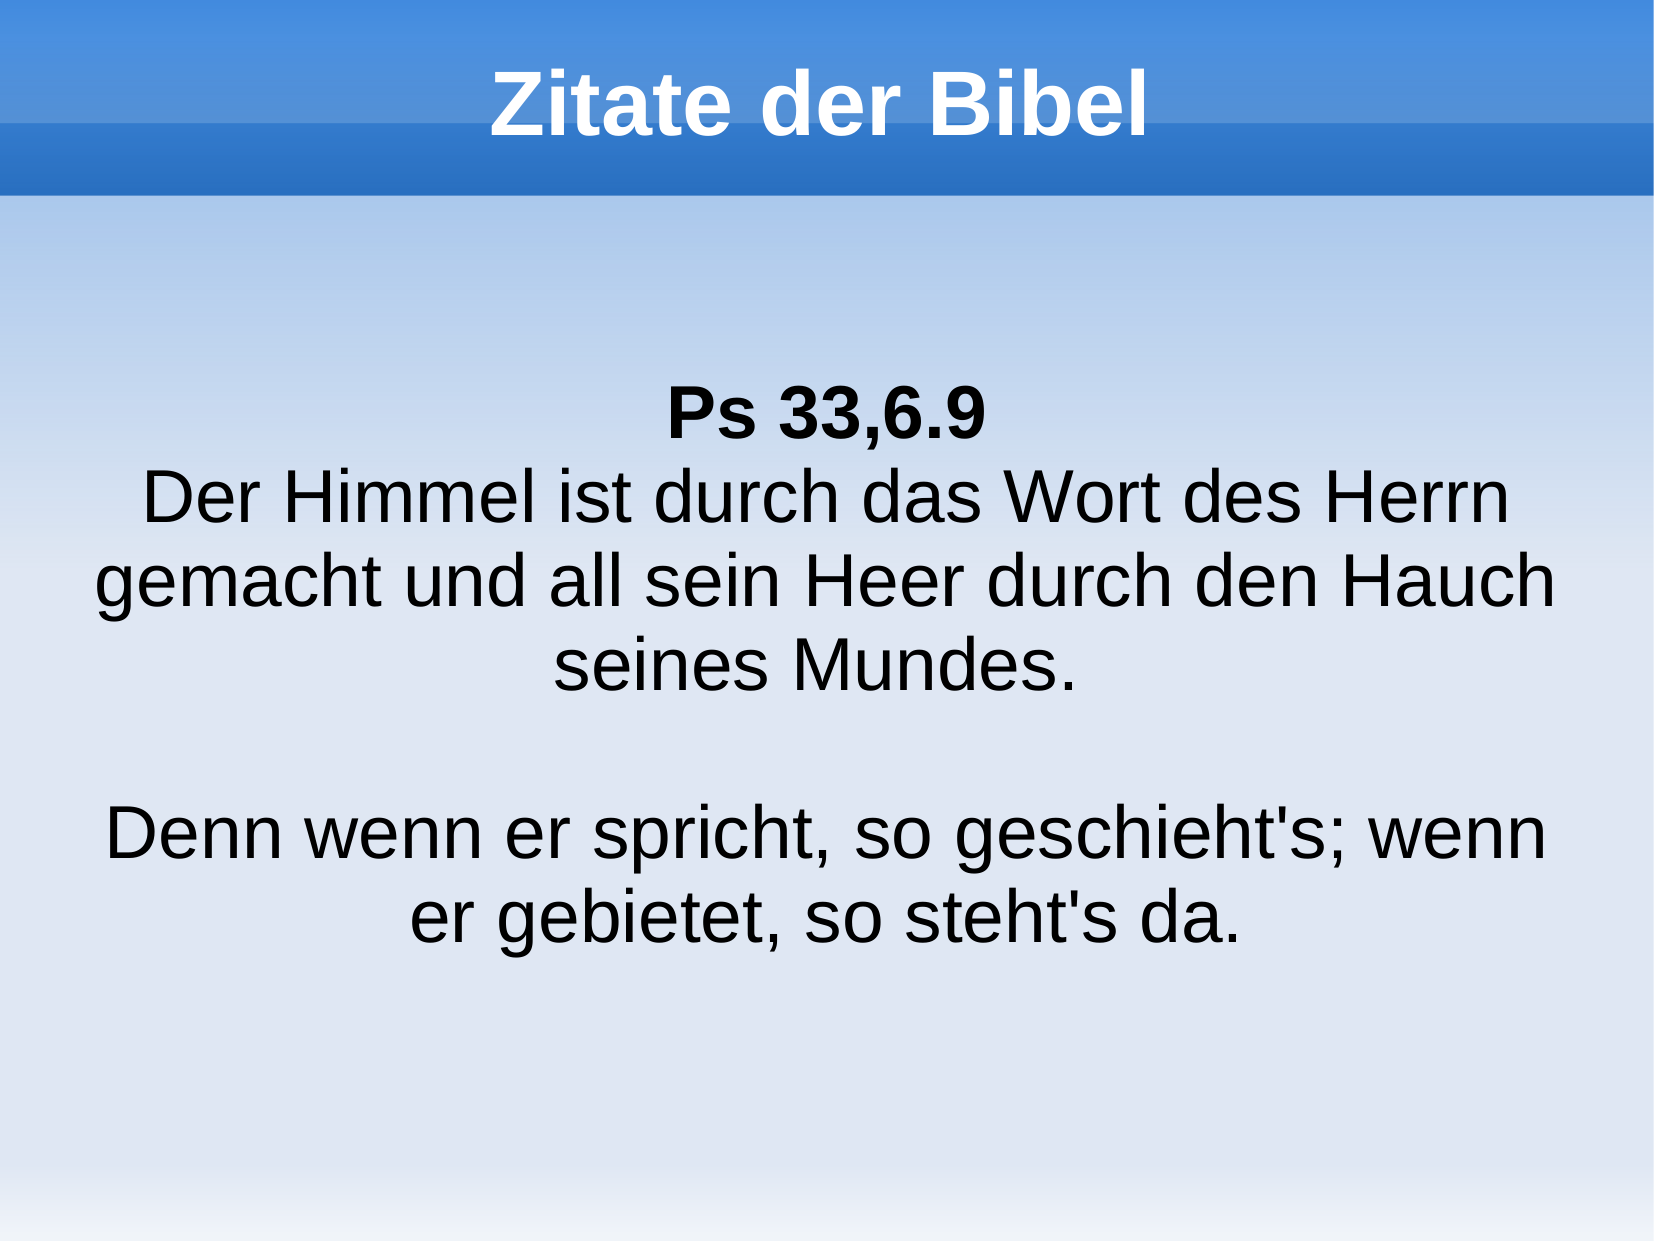

# Zitate der Bibel
Ps 33,6.9
Der Himmel ist durch das Wort des Herrn gemacht und all sein Heer durch den Hauch seines Mundes.
Denn wenn er spricht, so geschieht's; wenn er gebietet, so steht's da.